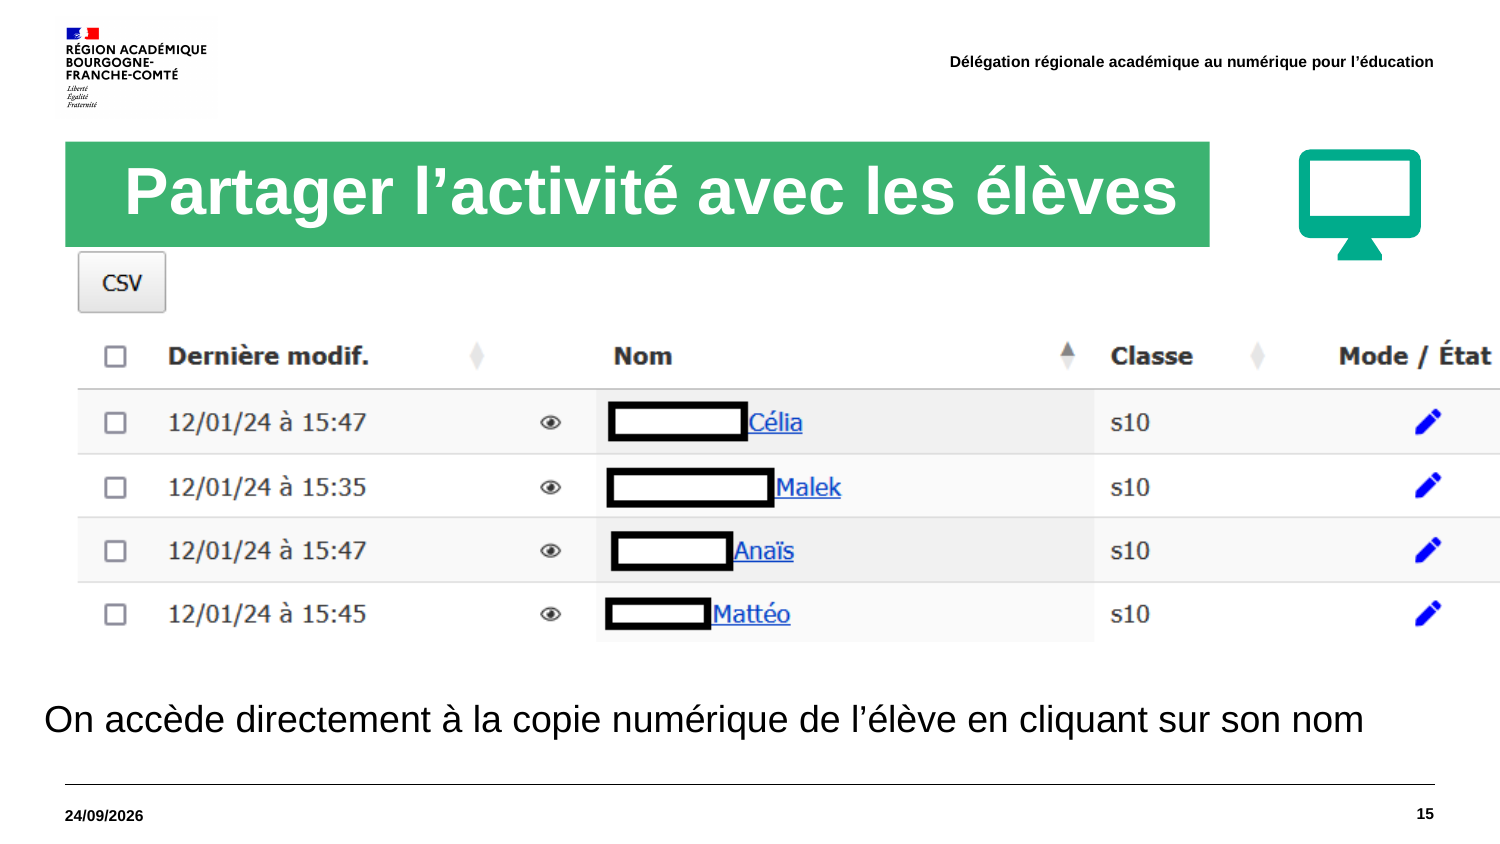

Délégation régionale académique au numérique pour l’éducation
Partager l’activité avec les élèves
On accède directement à la copie numérique de l’élève en cliquant sur son nom